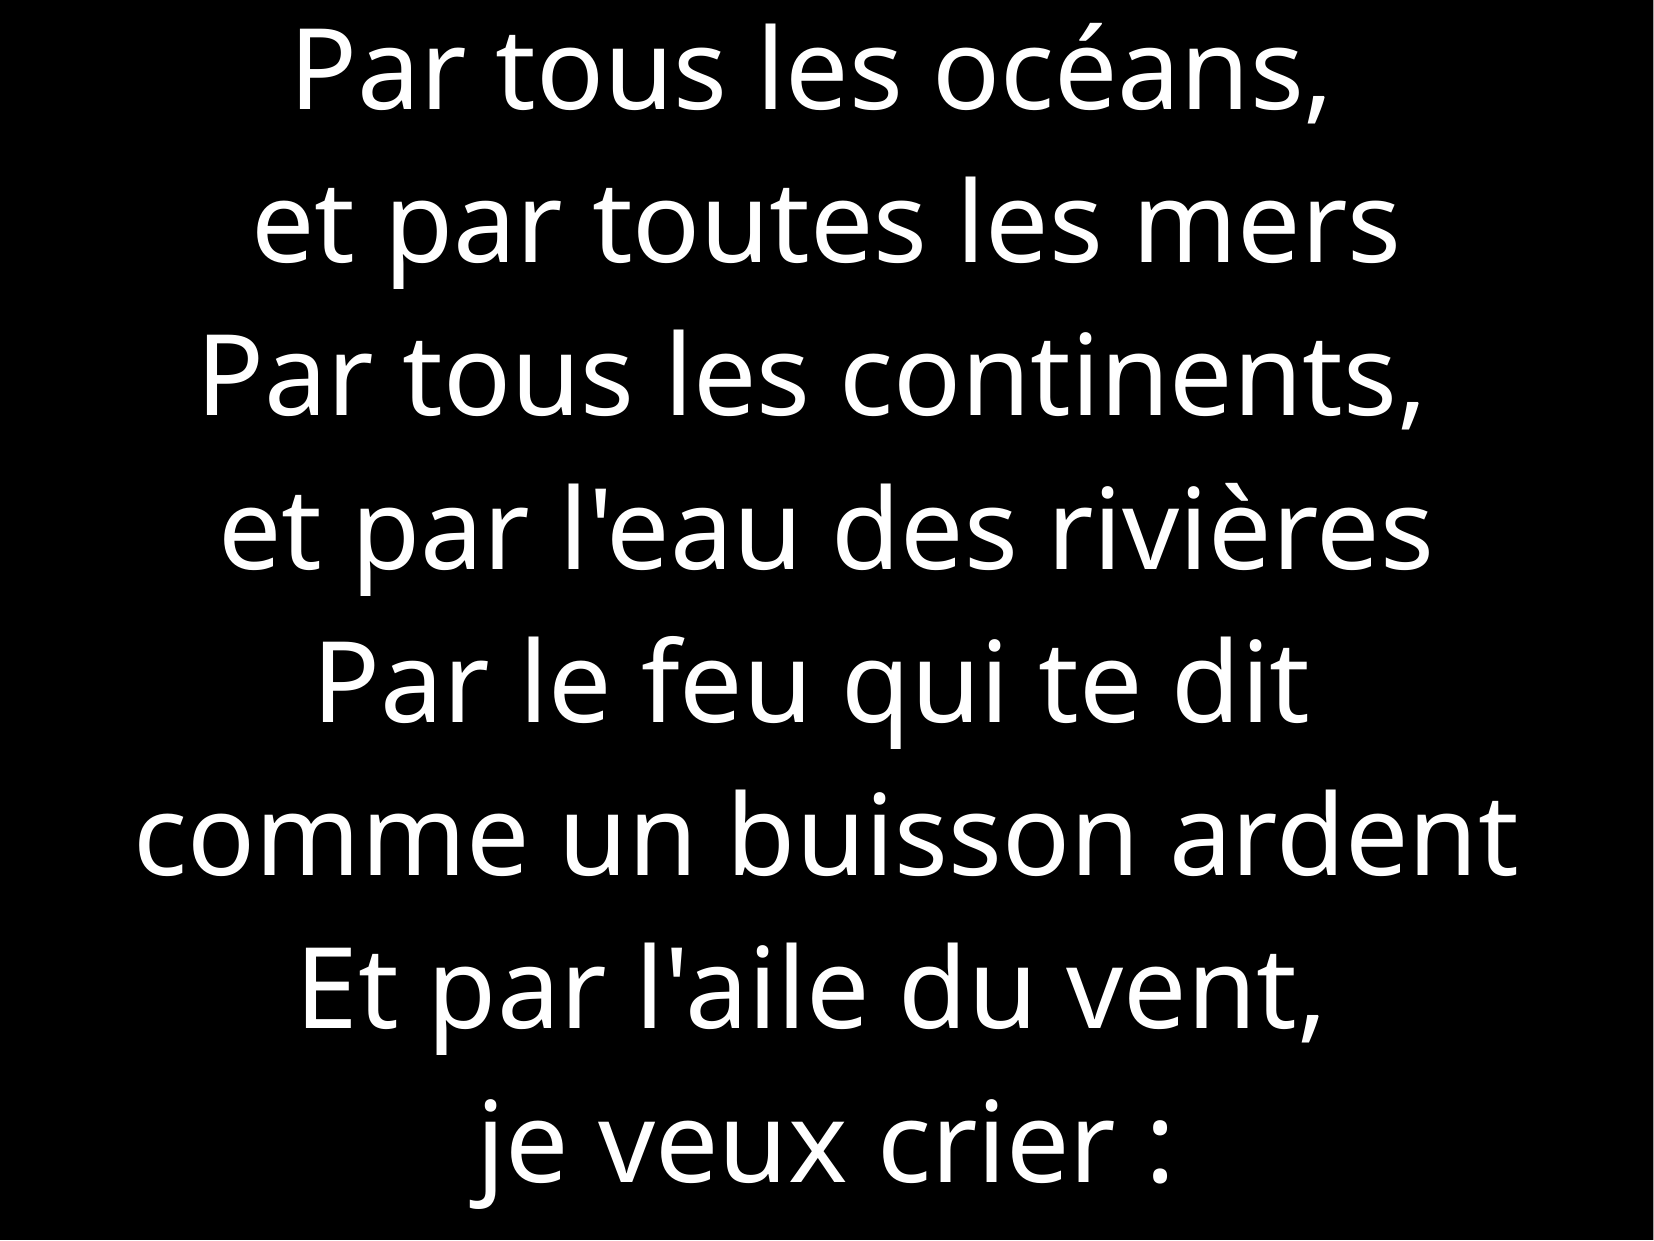

# Par tous les océans,
et par toutes les mers
Par tous les continents,
et par l'eau des rivières
Par le feu qui te dit
comme un buisson ardent
Et par l'aile du vent,
je veux crier :